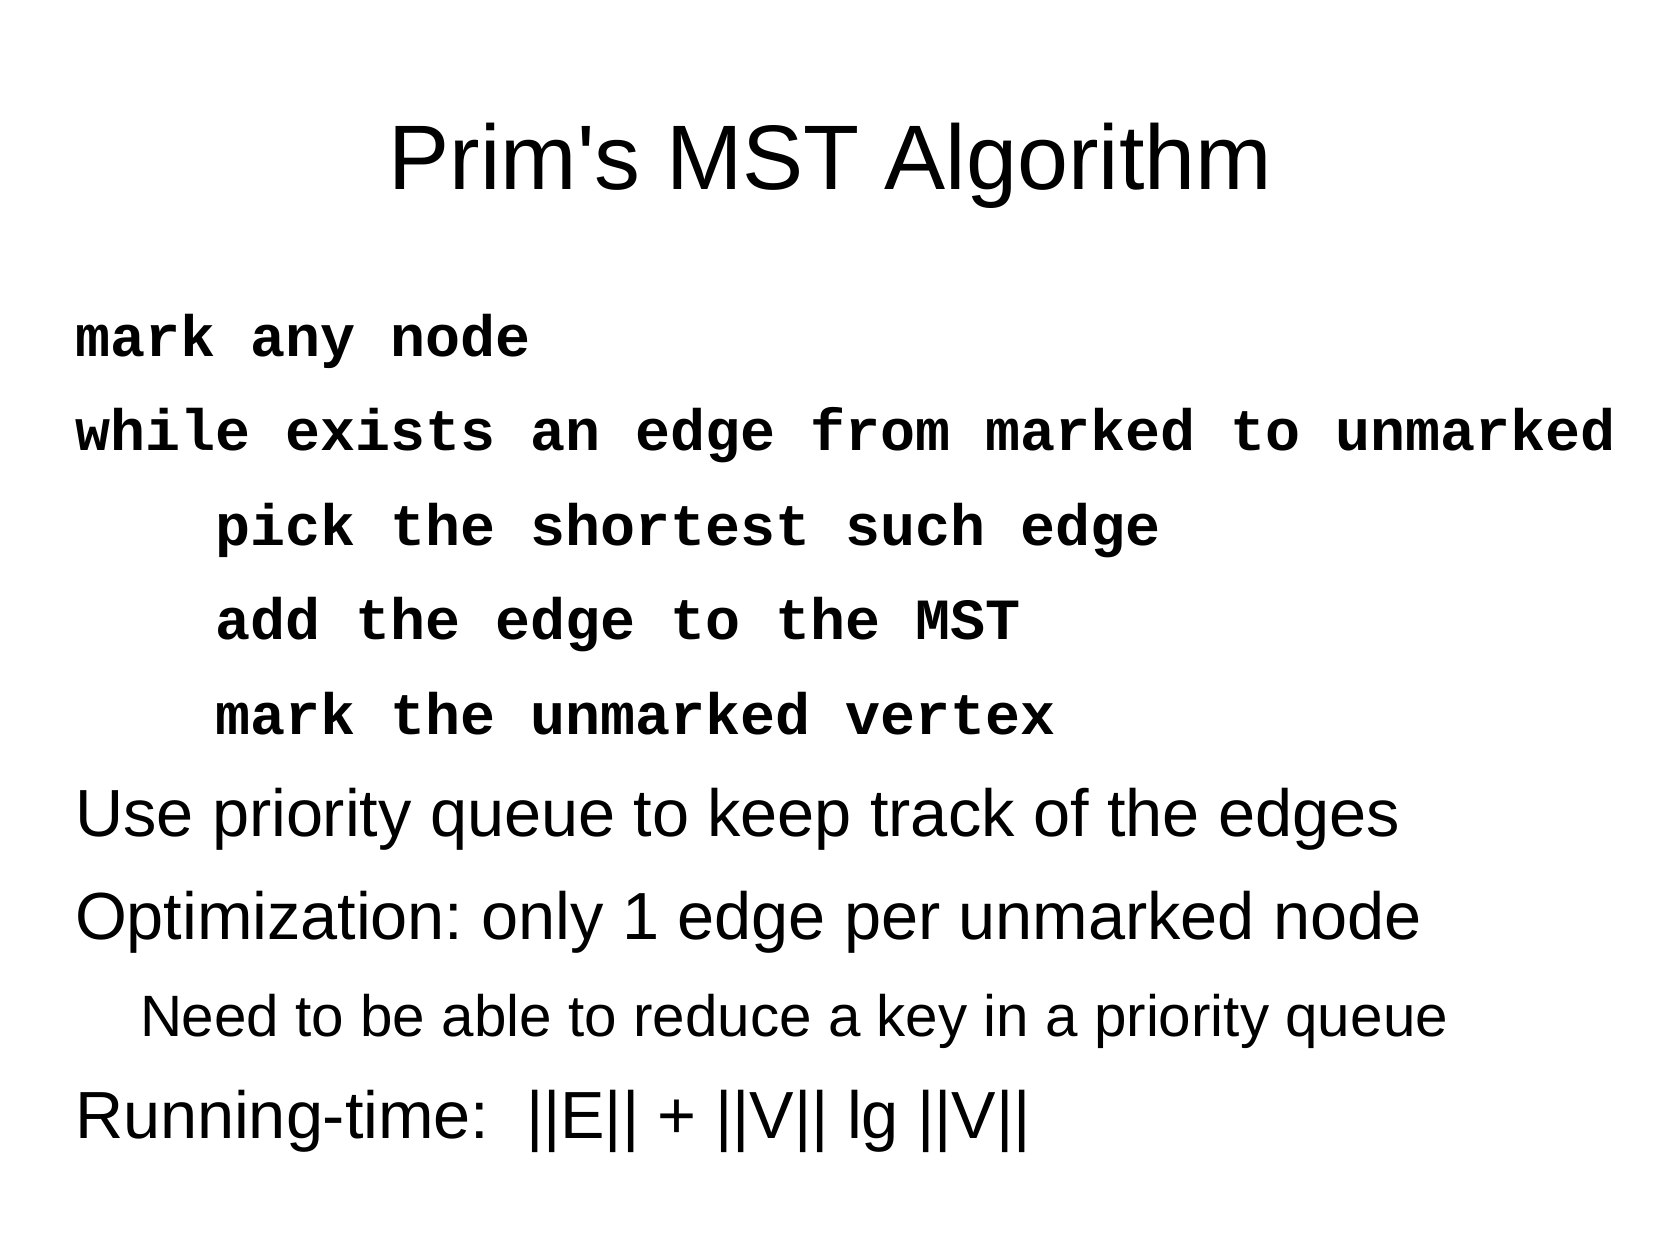

# Prim's MST Algorithm
mark any node
while exists an edge from marked to unmarked
 pick the shortest such edge
 add the edge to the MST
 mark the unmarked vertex
Use priority queue to keep track of the edges
Optimization: only 1 edge per unmarked node
 Need to be able to reduce a key in a priority queue
Running-time: ||E|| + ||V|| lg ||V||